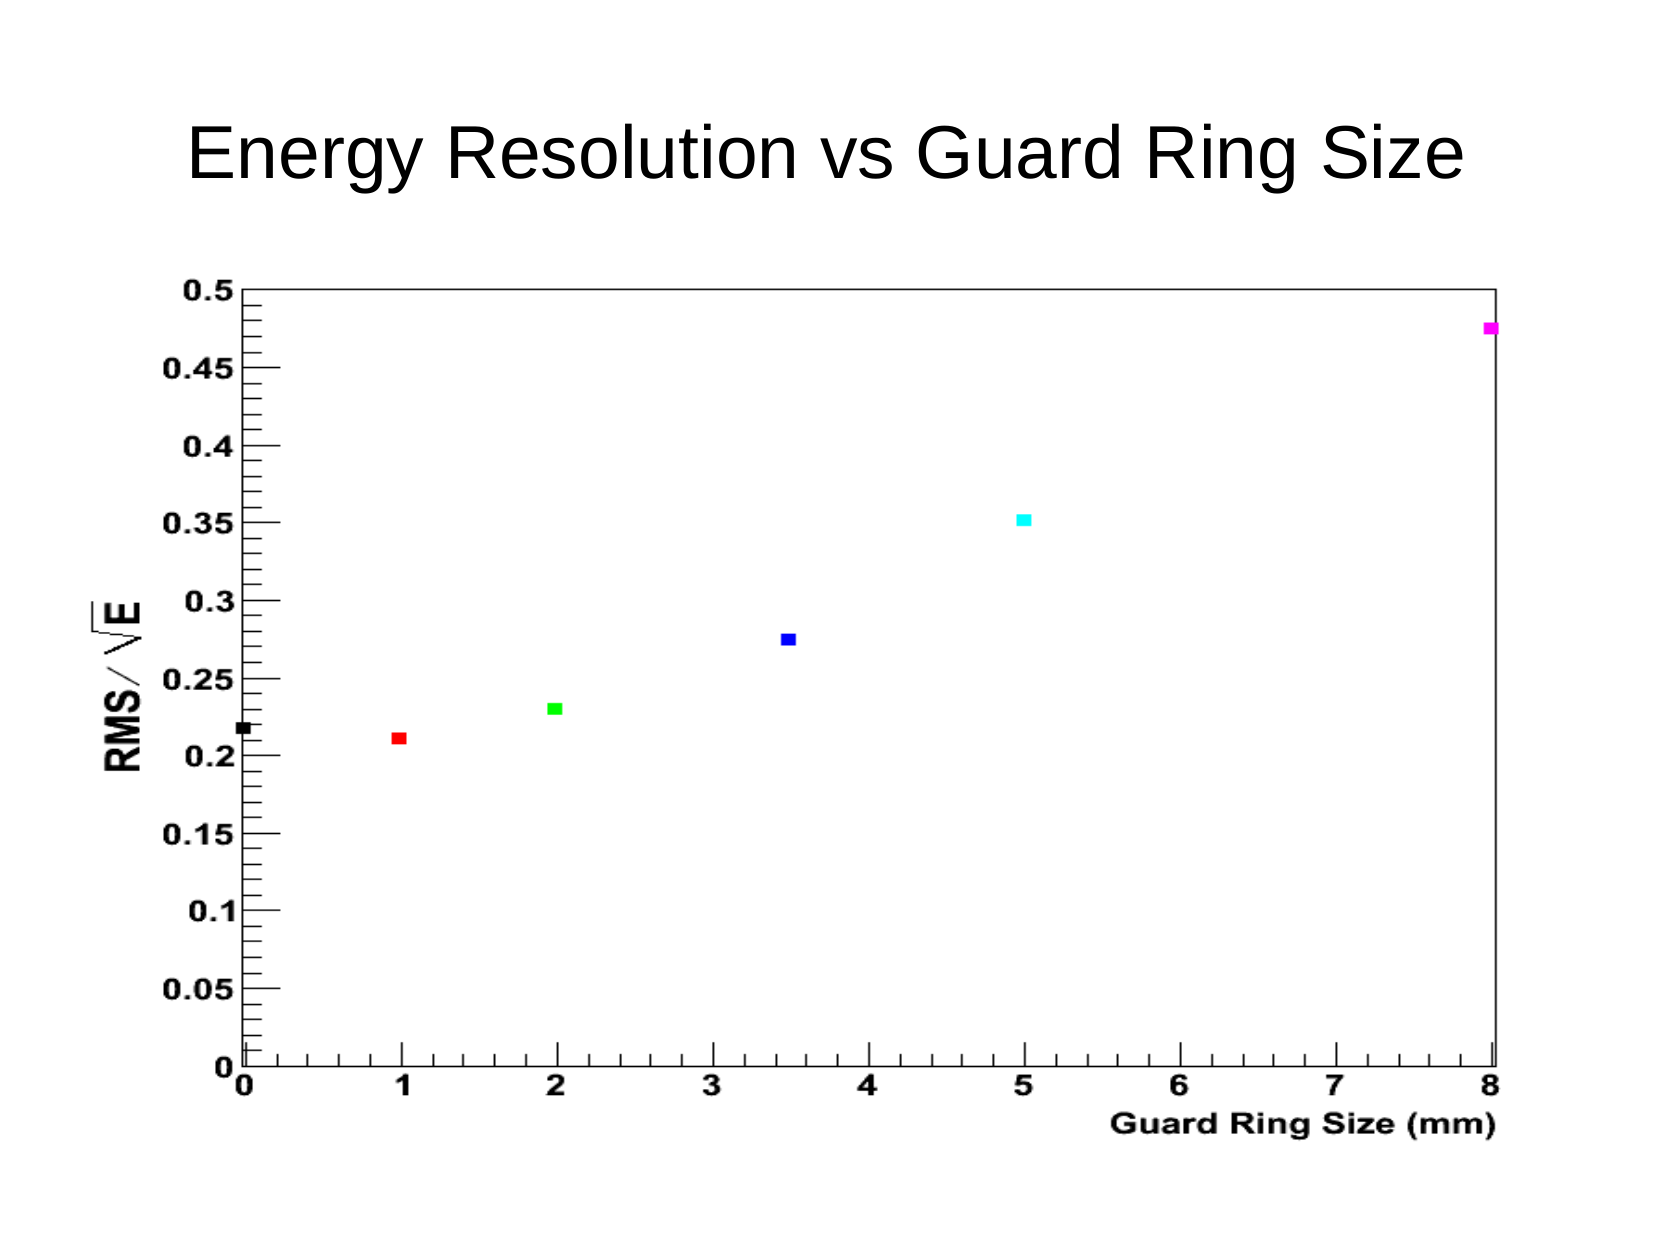

# Energy Resolution vs Guard Ring Size